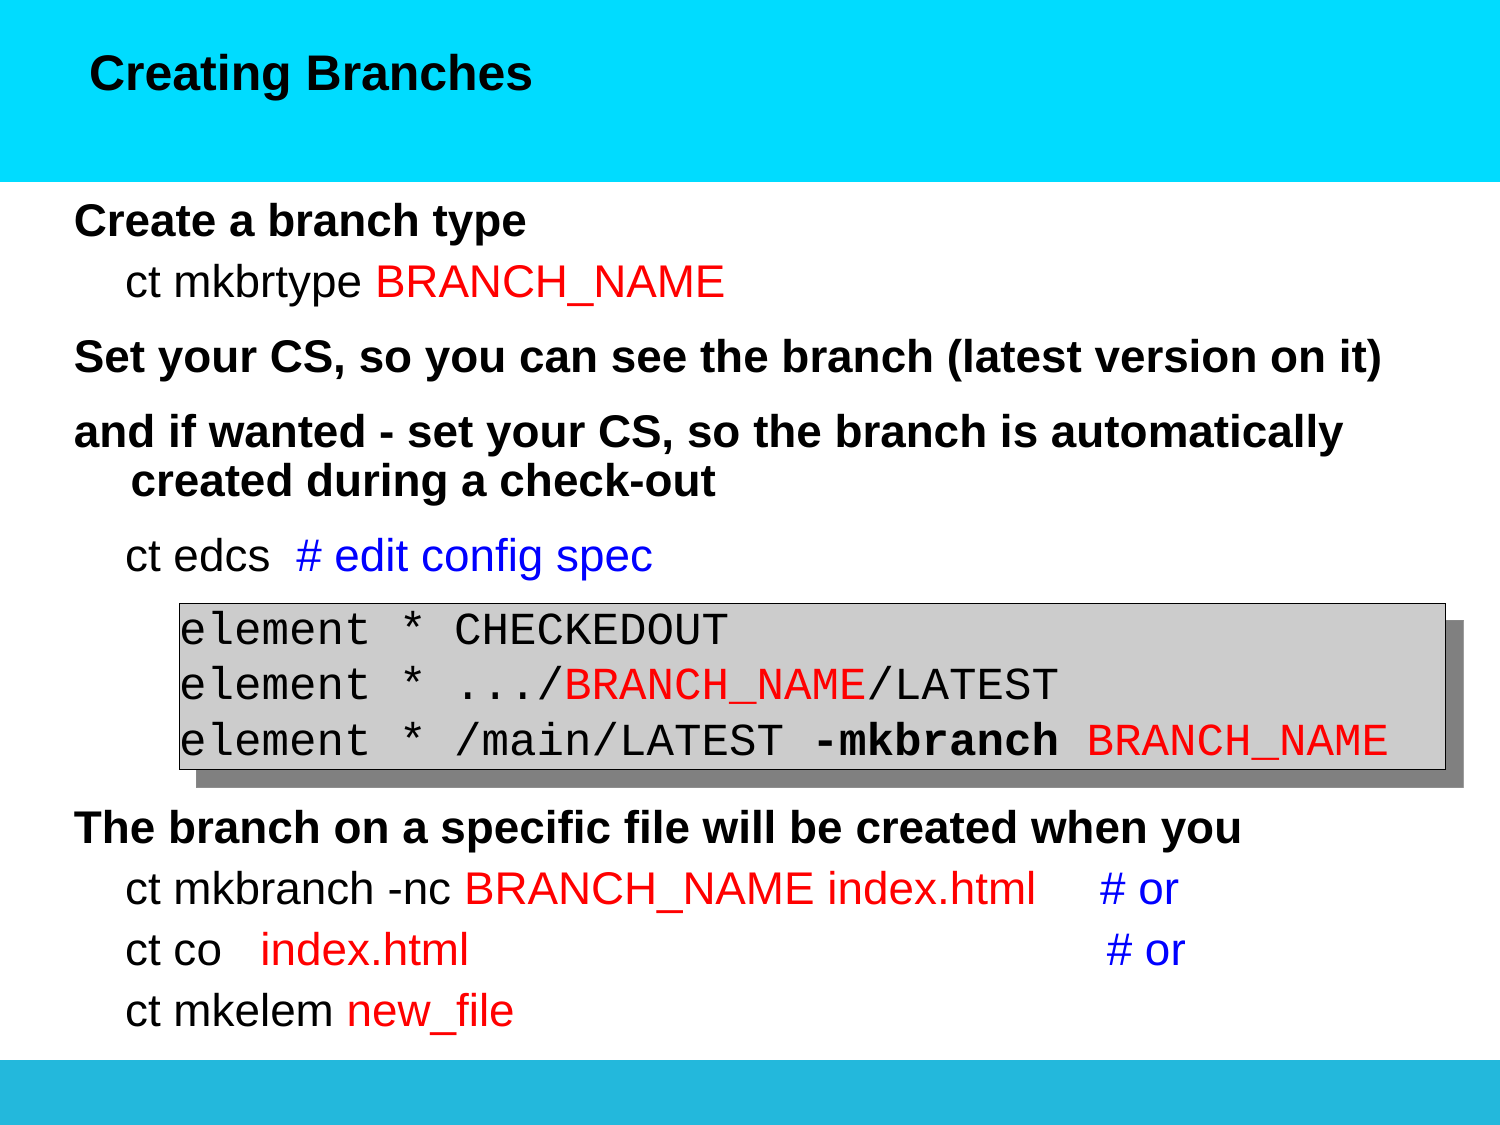

# Creating Branches
Create a branch type
ct mkbrtype BRANCH_NAME
Set your CS, so you can see the branch (latest version on it)
and if wanted - set your CS, so the branch is automatically created during a check-out
ct edcs # edit config spec
The branch on a specific file will be created when you
ct mkbranch -nc BRANCH_NAME index.html # or
ct co index.html # or
ct mkelem new_file
element * CHECKEDOUT
element * .../BRANCH_NAME/LATEST
element * /main/LATEST -mkbranch BRANCH_NAME